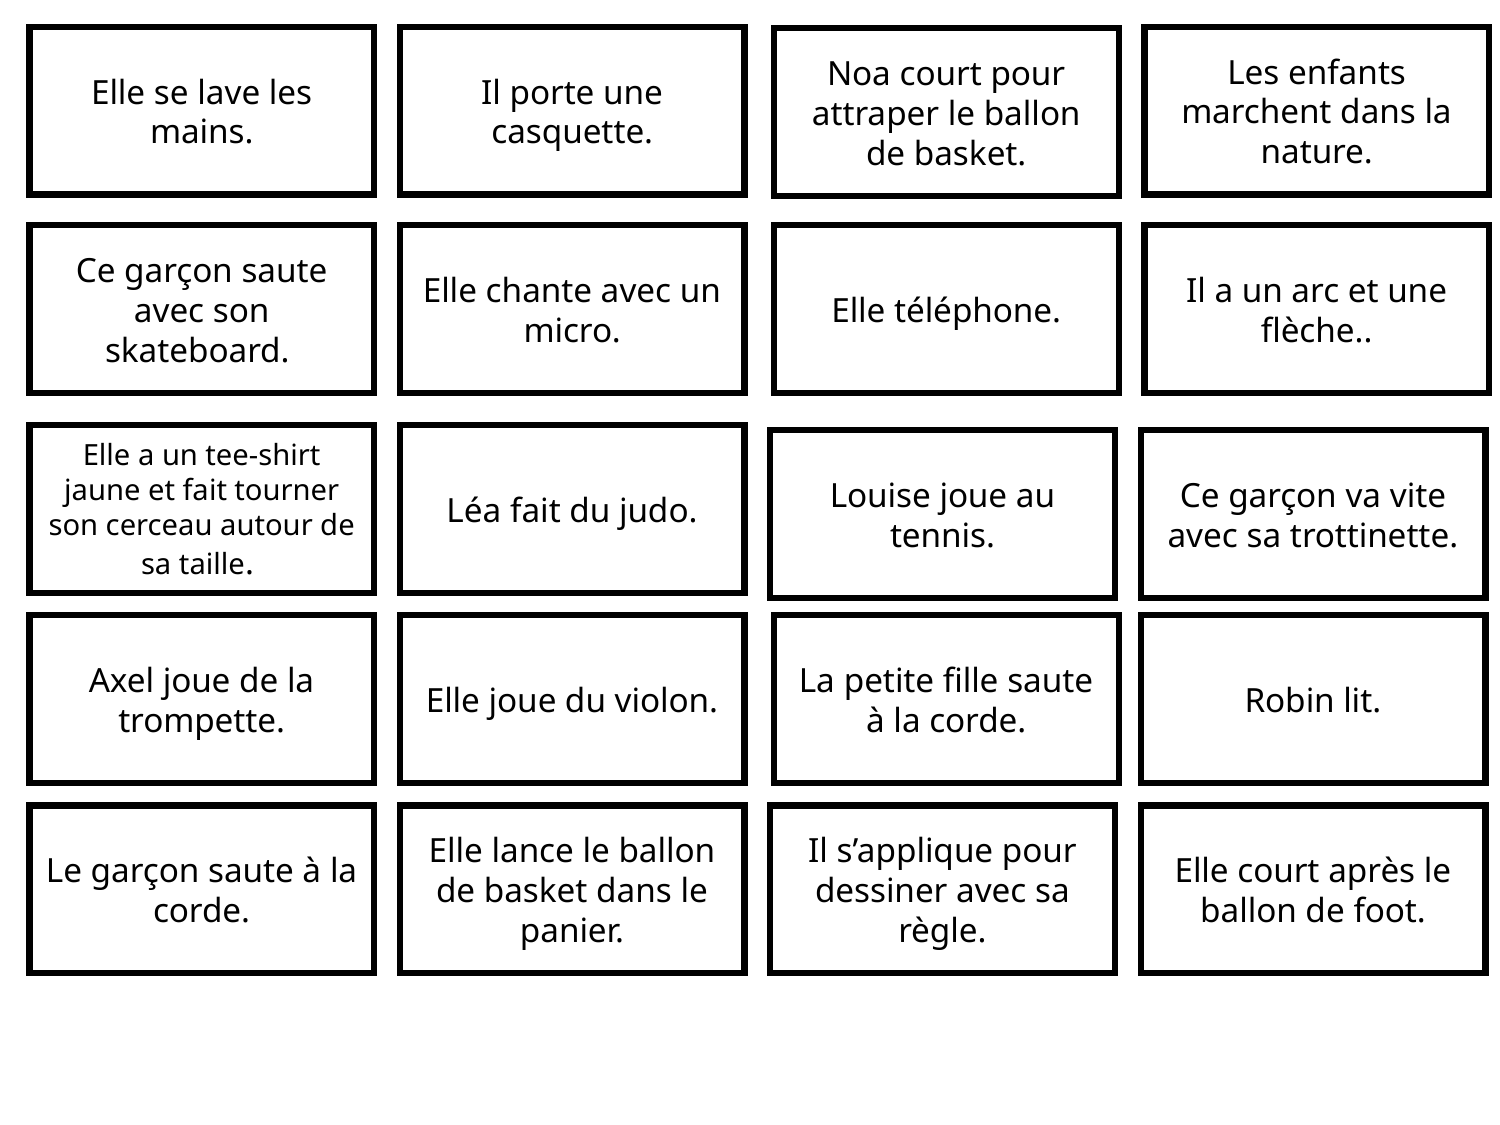

Les enfants marchent dans la nature.
Elle se lave les mains.
Il porte une casquette.
Noa court pour attraper le ballon de basket.
Ce garçon saute avec son skateboard.
Elle chante avec un micro.
Elle téléphone.
Il a un arc et une flèche..
Elle a un tee-shirt jaune et fait tourner son cerceau autour de sa taille.
Léa fait du judo.
Louise joue au tennis.
Ce garçon va vite avec sa trottinette.
Axel joue de la trompette.
Elle joue du violon.
La petite fille saute à la corde.
Robin lit.
Le garçon saute à la corde.
Elle lance le ballon de basket dans le panier.
Il s’applique pour dessiner avec sa règle.
Elle court après le ballon de foot.